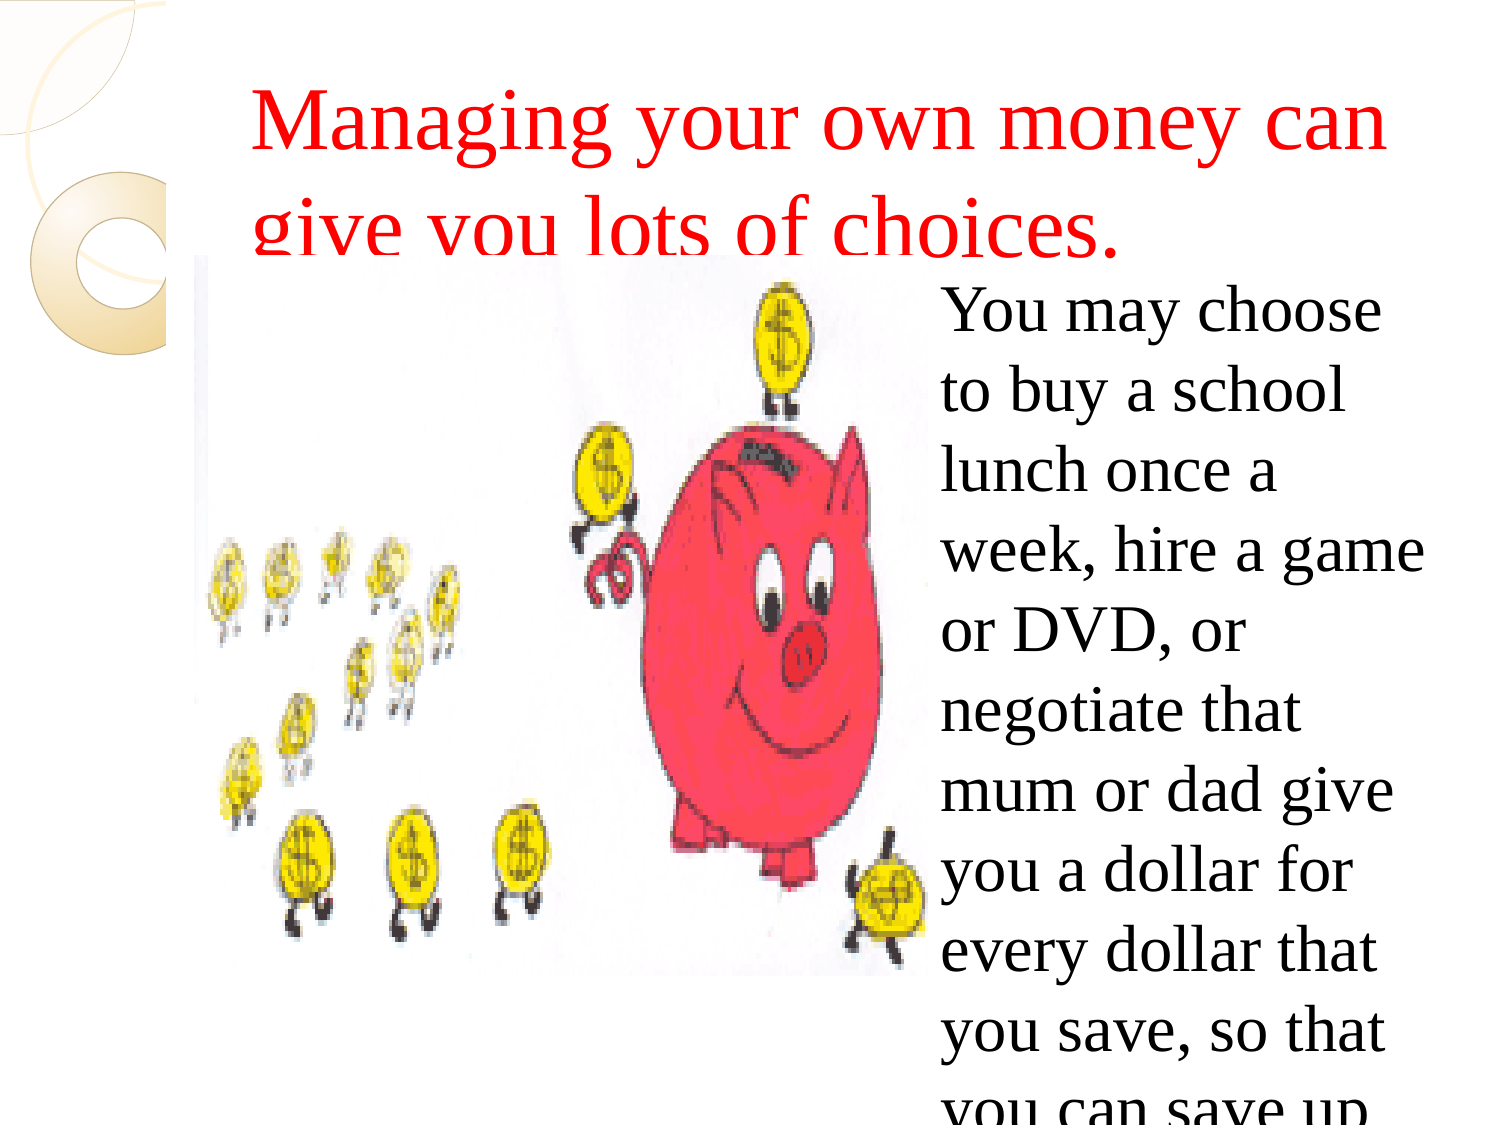

# Managing your own money can give you lots of choices.
You may choose to buy a school lunch once a week, hire a game or DVD, or negotiate that mum or dad give you a dollar for every dollar that you save, so that you can save up for something special such as a bike.